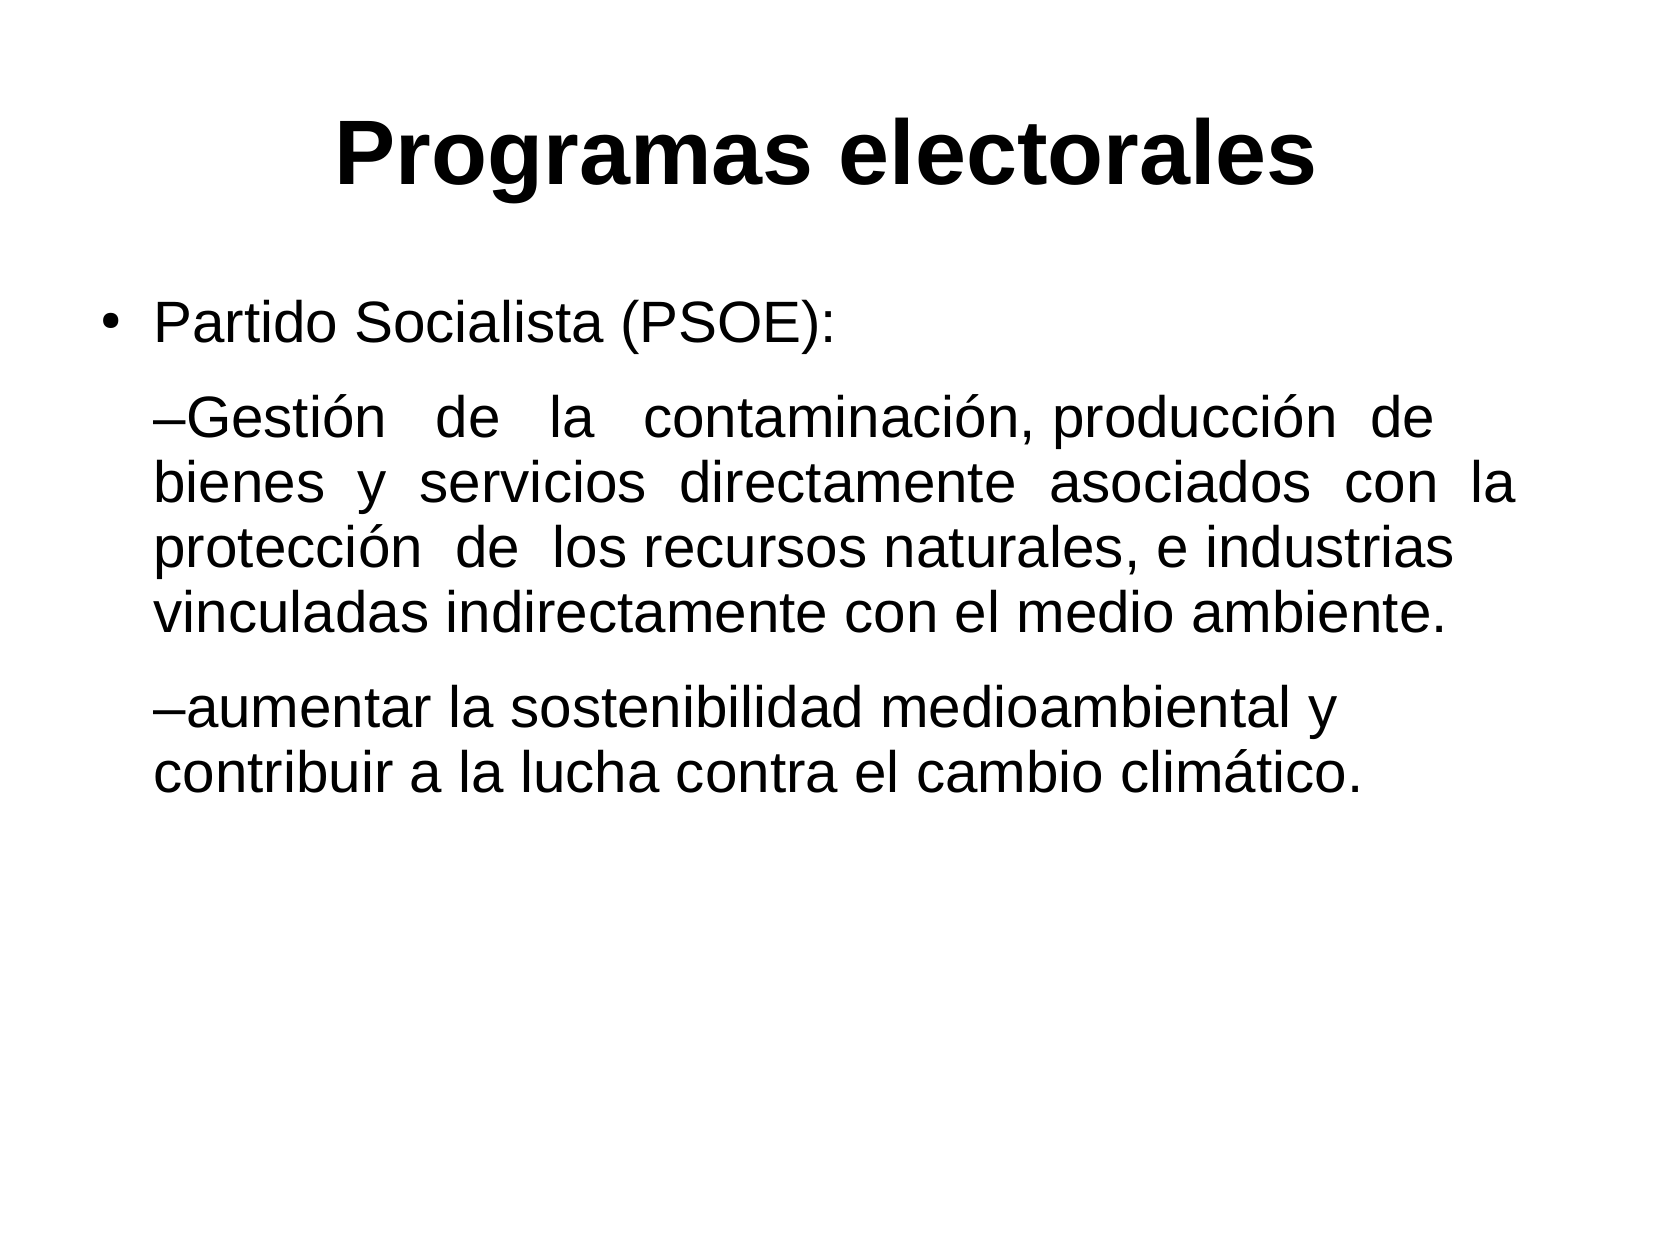

# Programas electorales
Partido Socialista (PSOE):
–Gestión de la contaminación, producción de bienes y servicios directamente asociados con la protección de los recursos naturales, e industrias vinculadas indirectamente con el medio ambiente.
–aumentar la sostenibilidad medioambiental y contribuir a la lucha contra el cambio climático.